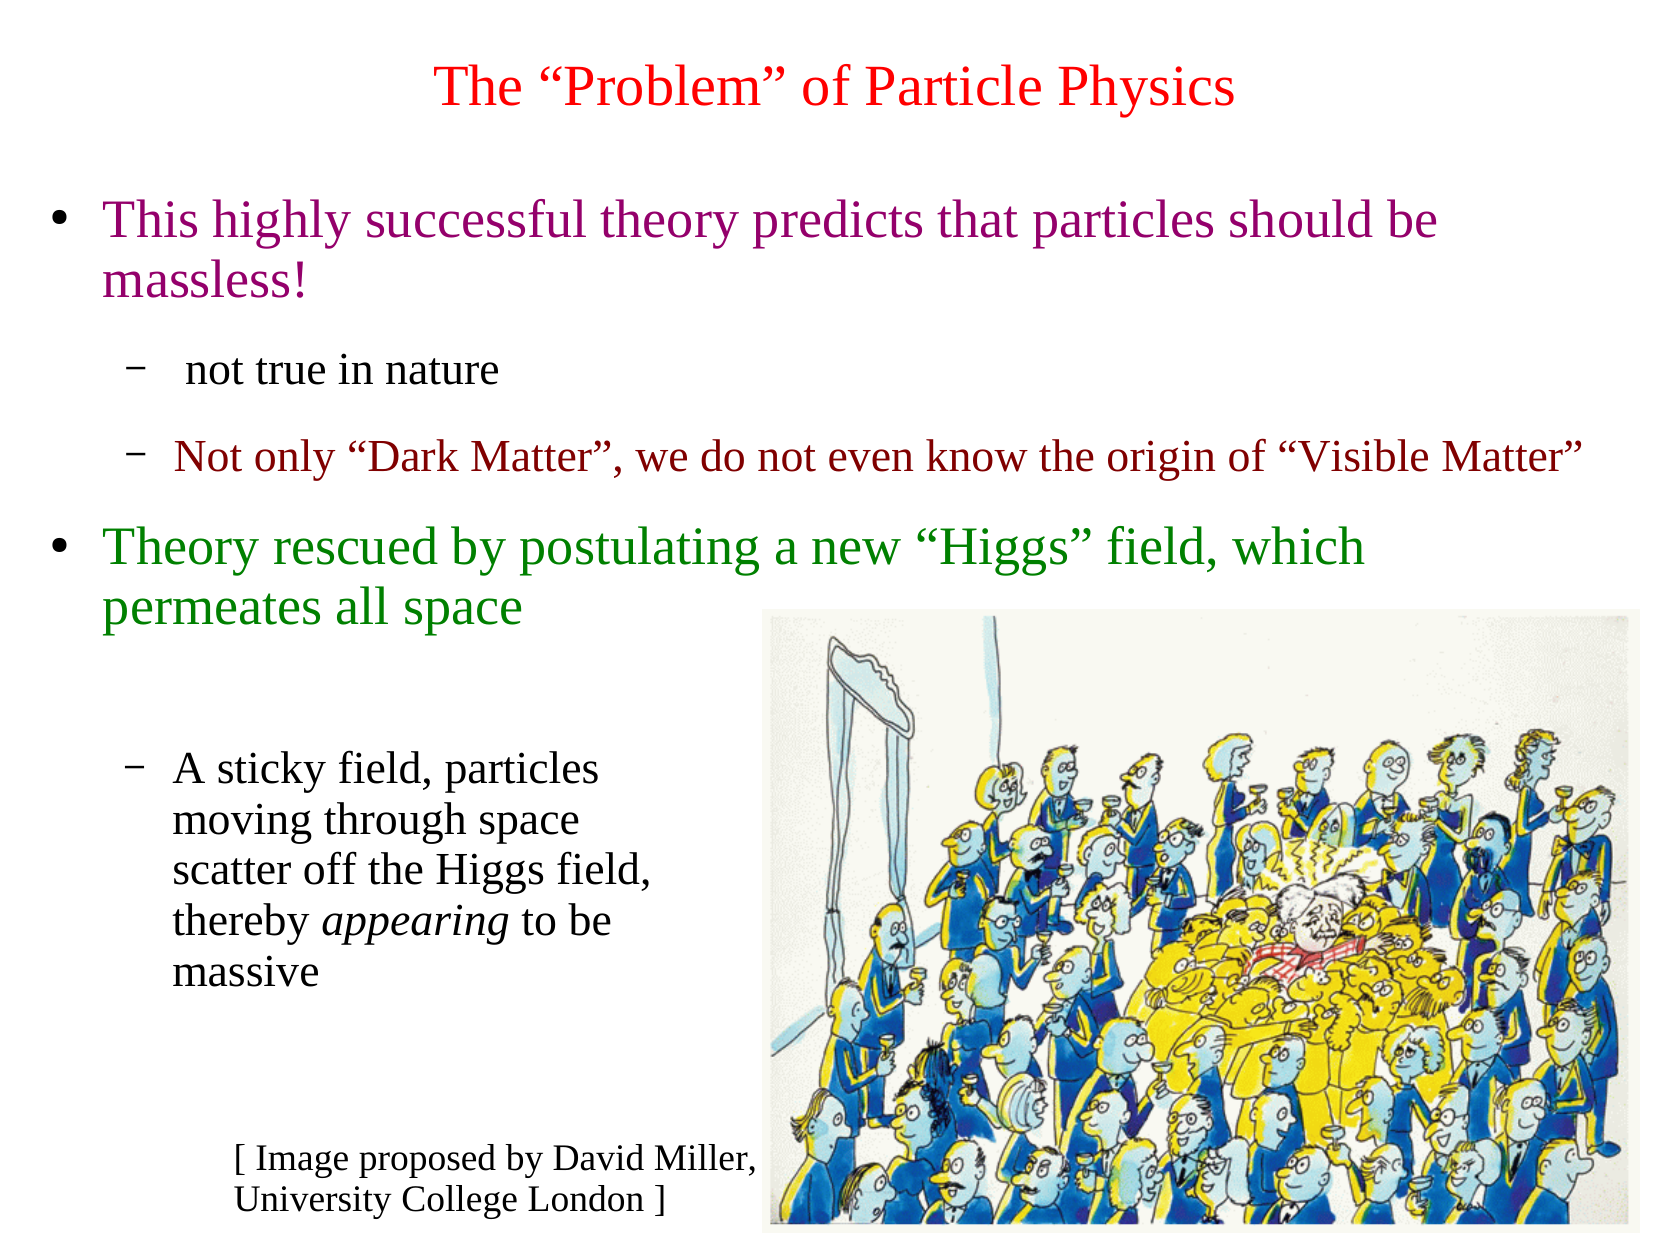

# The “Problem” of Particle Physics
This highly successful theory predicts that particles should be massless!
 not true in nature
Not only “Dark Matter”, we do not even know the origin of “Visible Matter”
Theory rescued by postulating a new “Higgs” field, which permeates all space
A sticky field, particles moving through space scatter off the Higgs field, thereby appearing to be massive
[ Image proposed by David Miller, University College London ]